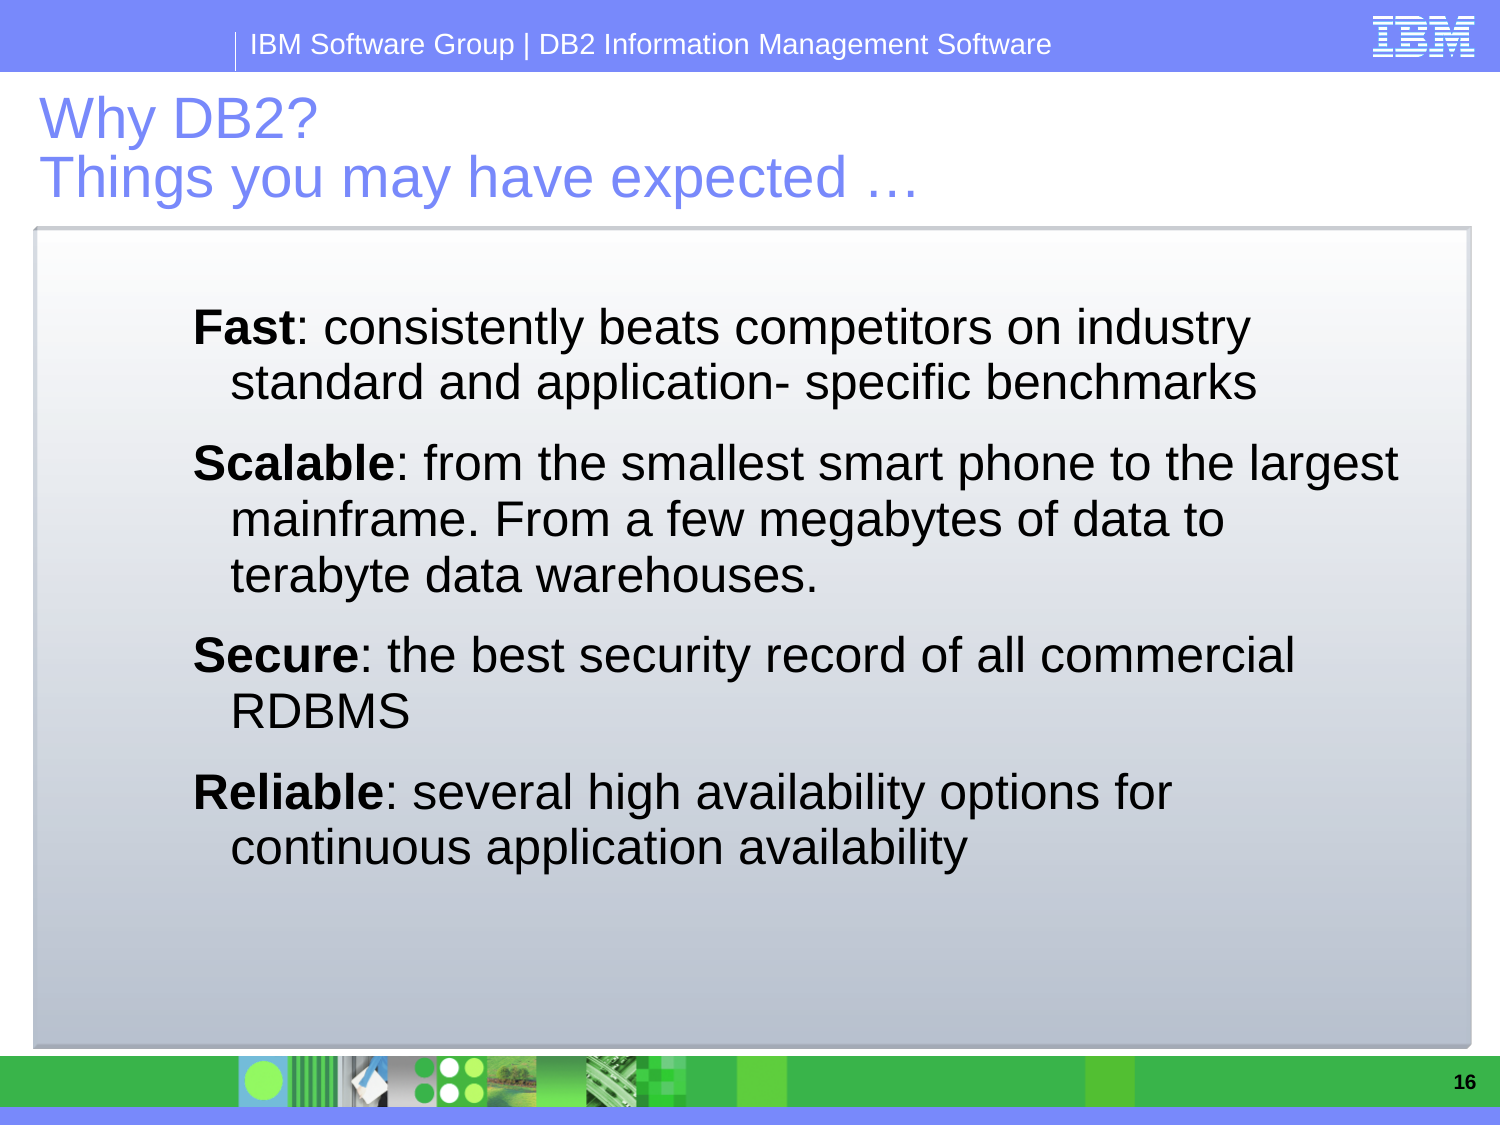

# Why DB2? Things you may have expected …
Fast: consistently beats competitors on industry standard and application- specific benchmarks
Scalable: from the smallest smart phone to the largest mainframe. From a few megabytes of data to terabyte data warehouses.
Secure: the best security record of all commercial RDBMS
Reliable: several high availability options for continuous application availability
16